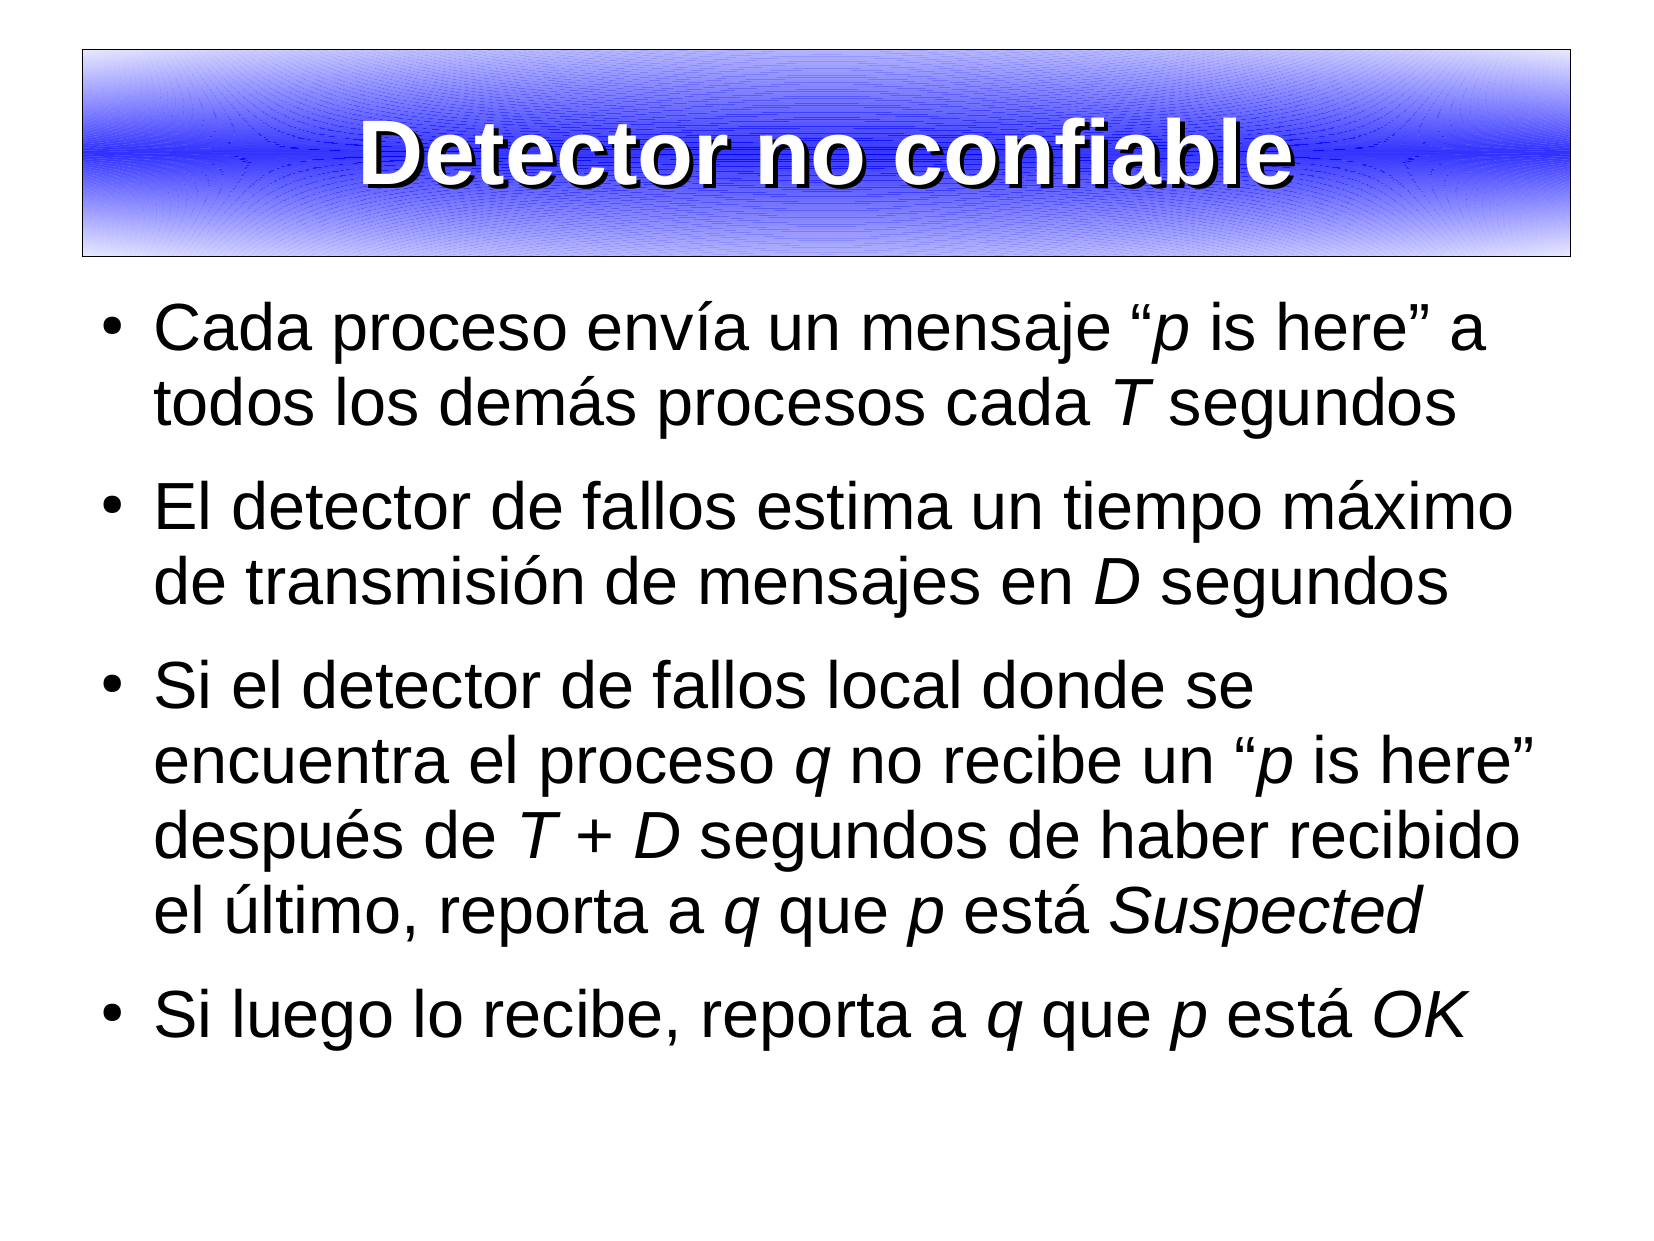

# Detector no confiable
Cada proceso envía un mensaje “p is here” a todos los demás procesos cada T segundos
El detector de fallos estima un tiempo máximo de transmisión de mensajes en D segundos
Si el detector de fallos local donde se encuentra el proceso q no recibe un “p is here” después de T + D segundos de haber recibido el último, reporta a q que p está Suspected
Si luego lo recibe, reporta a q que p está OK